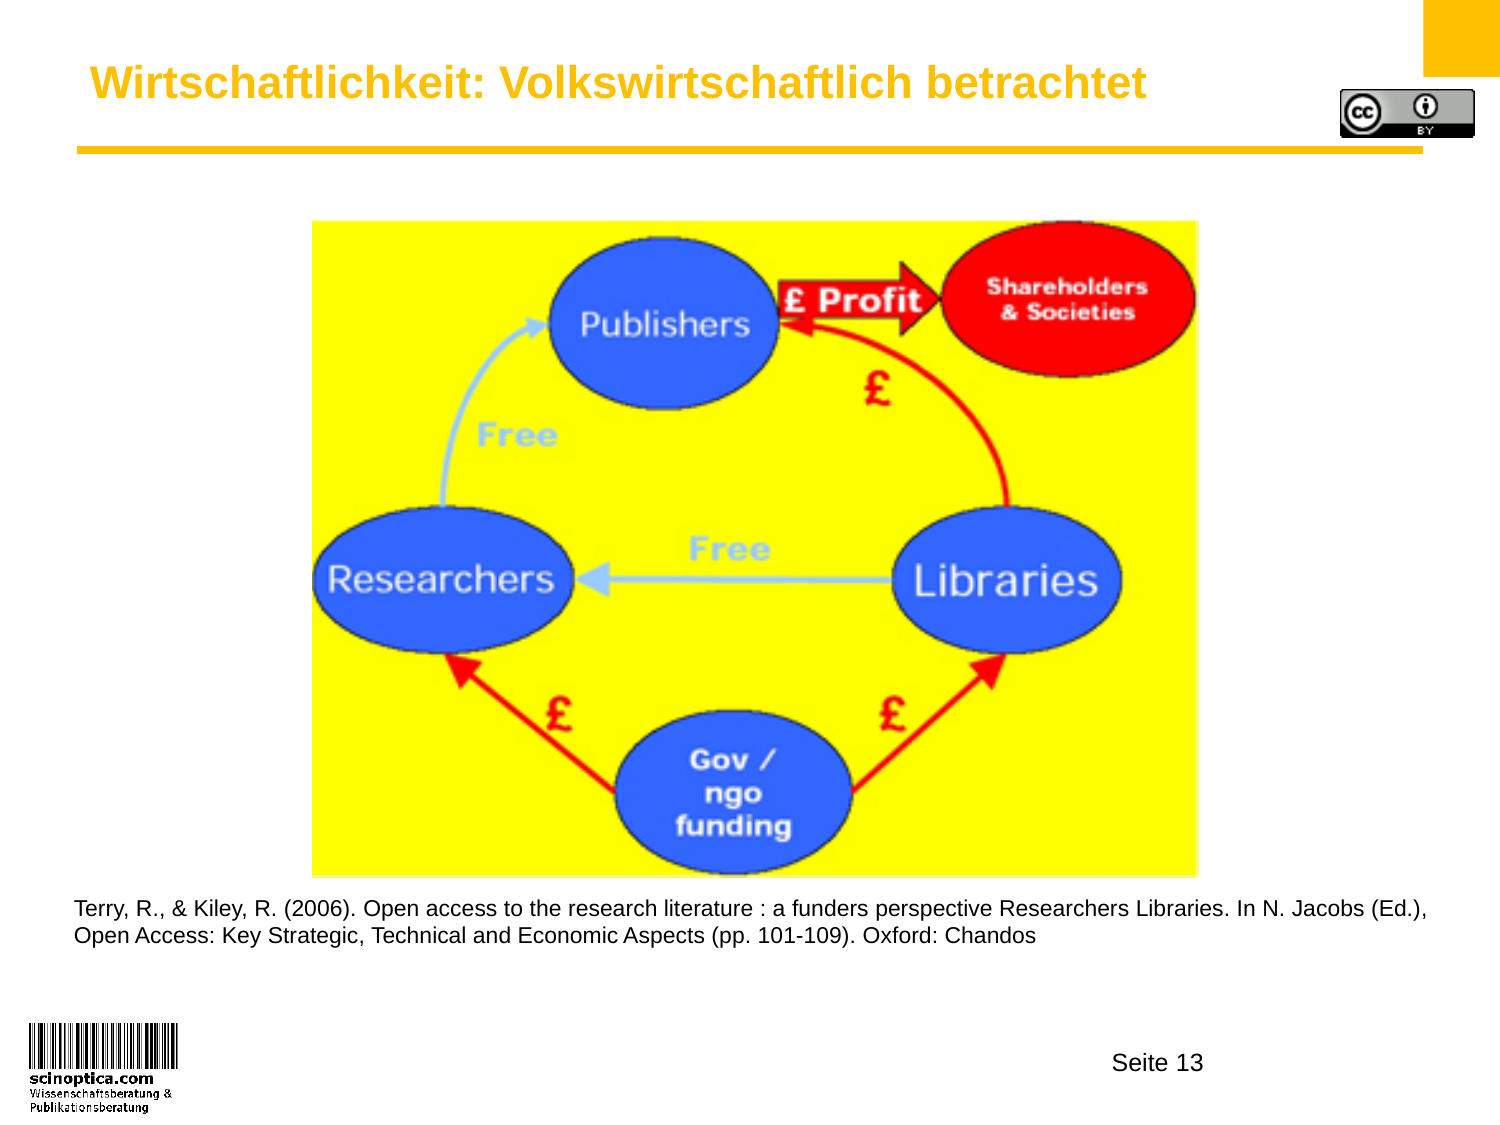

# Wirtschaftlichkeit: Volkswirtschaftlich betrachtet
Terry, R., & Kiley, R. (2006). Open access to the research literature : a funders perspective Researchers Libraries. In N. Jacobs (Ed.), Open Access: Key Strategic, Technical and Economic Aspects (pp. 101-109). Oxford: Chandos
Seite